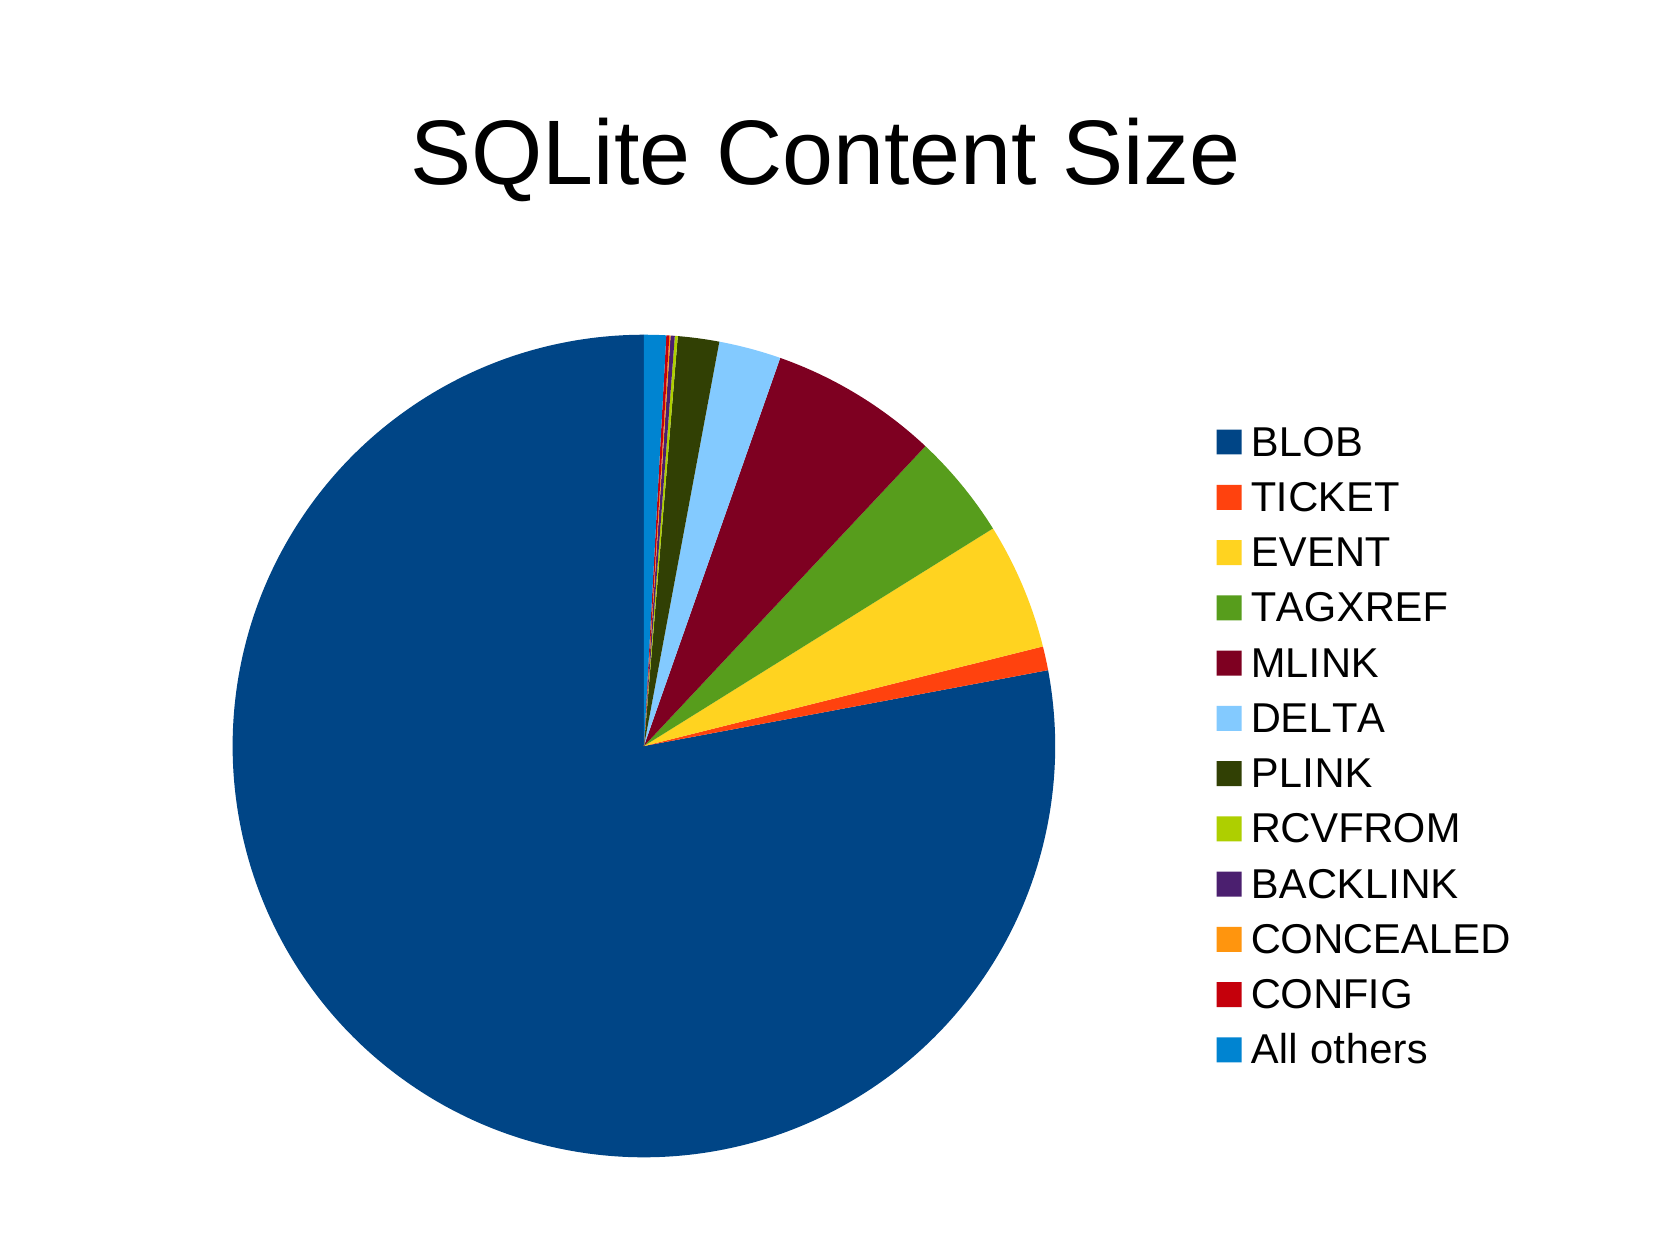

# SQLite Content Size
### Chart
| Category | Column 1 |
|---|---|
| BLOB | 3320.0 |
| TICKET | 40.0 |
| EVENT | 212.0 |
| TAGXREF | 176.0 |
| MLINK | 282.0 |
| DELTA | 104.0 |
| PLINK | 69.0 |
| RCVFROM | 5.0 |
| BACKLINK | 7.0 |
| CONCEALED | 2.0 |
| CONFIG | 5.0 |
| All others | 37.0 |